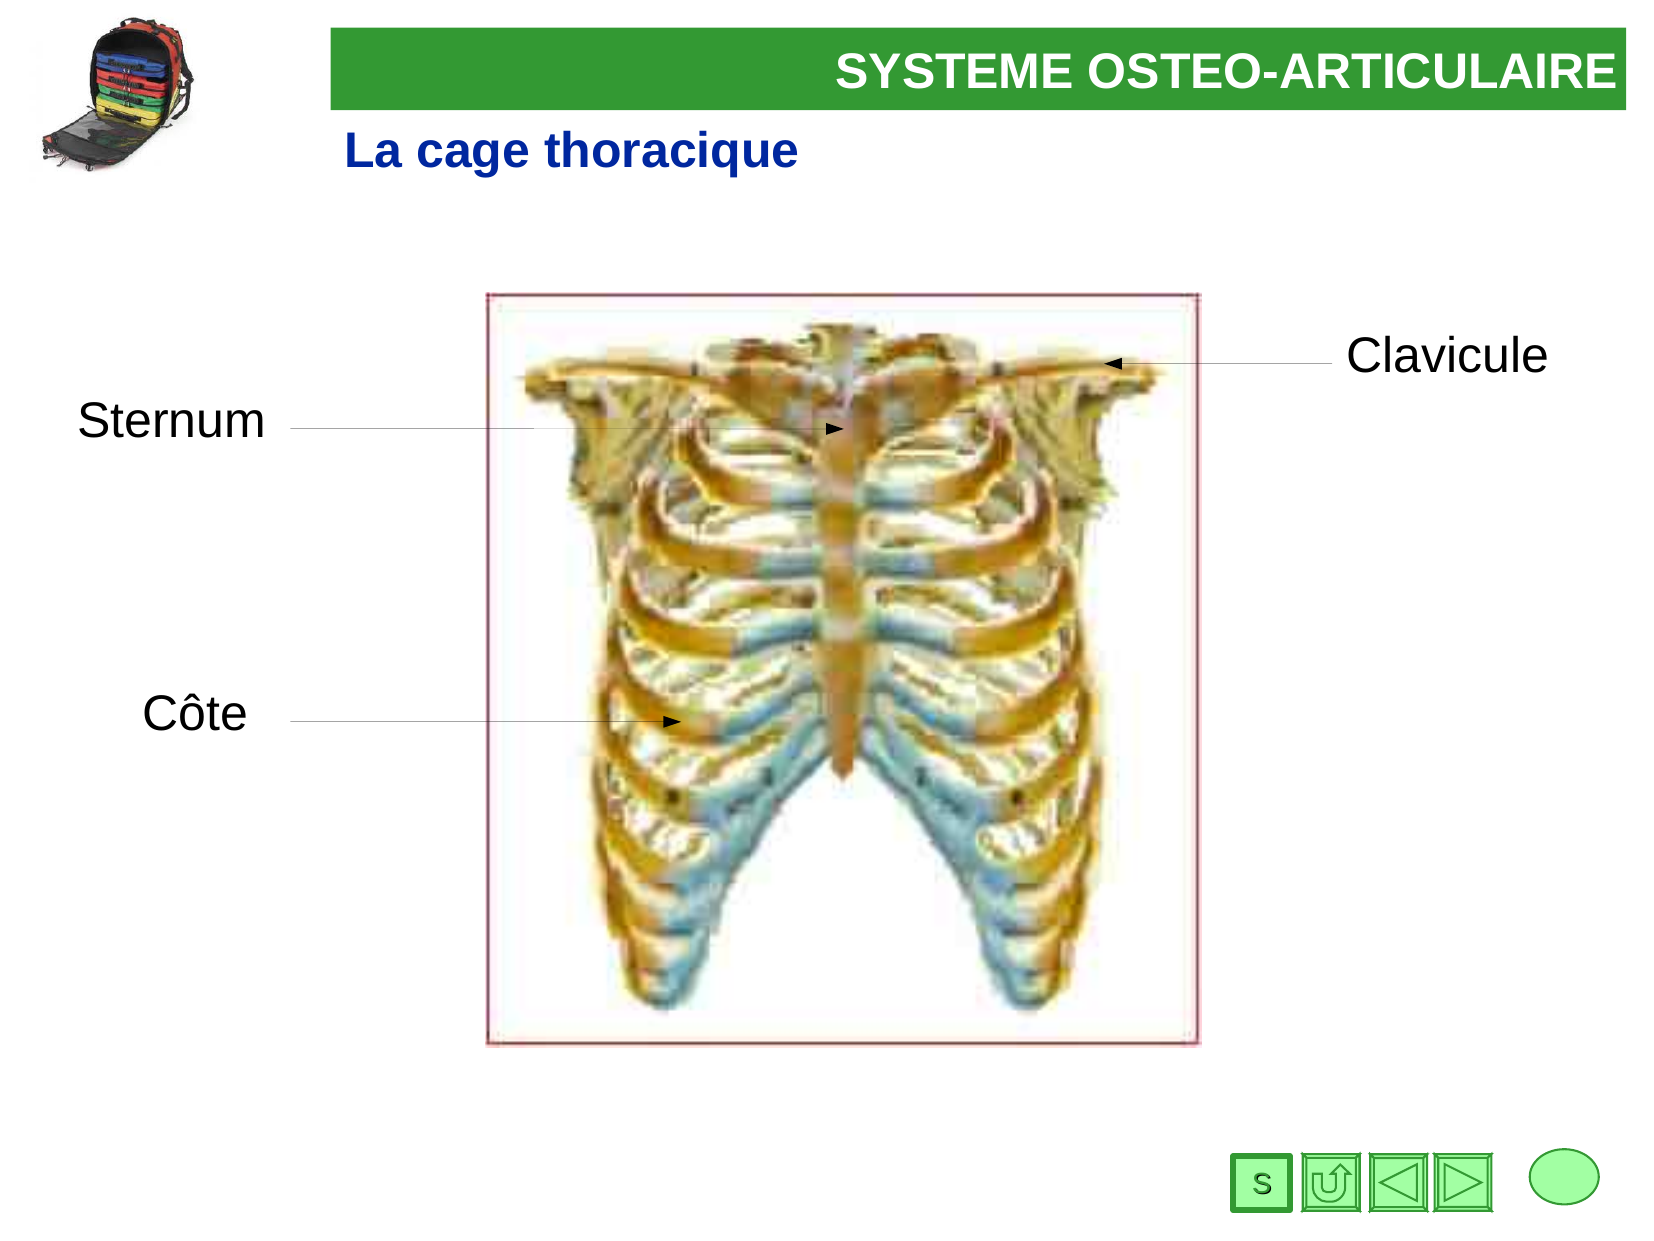

SYSTEME OSTEO-ARTICULAIRE
# La cage thoracique
Clavicule
Sternum
Côte